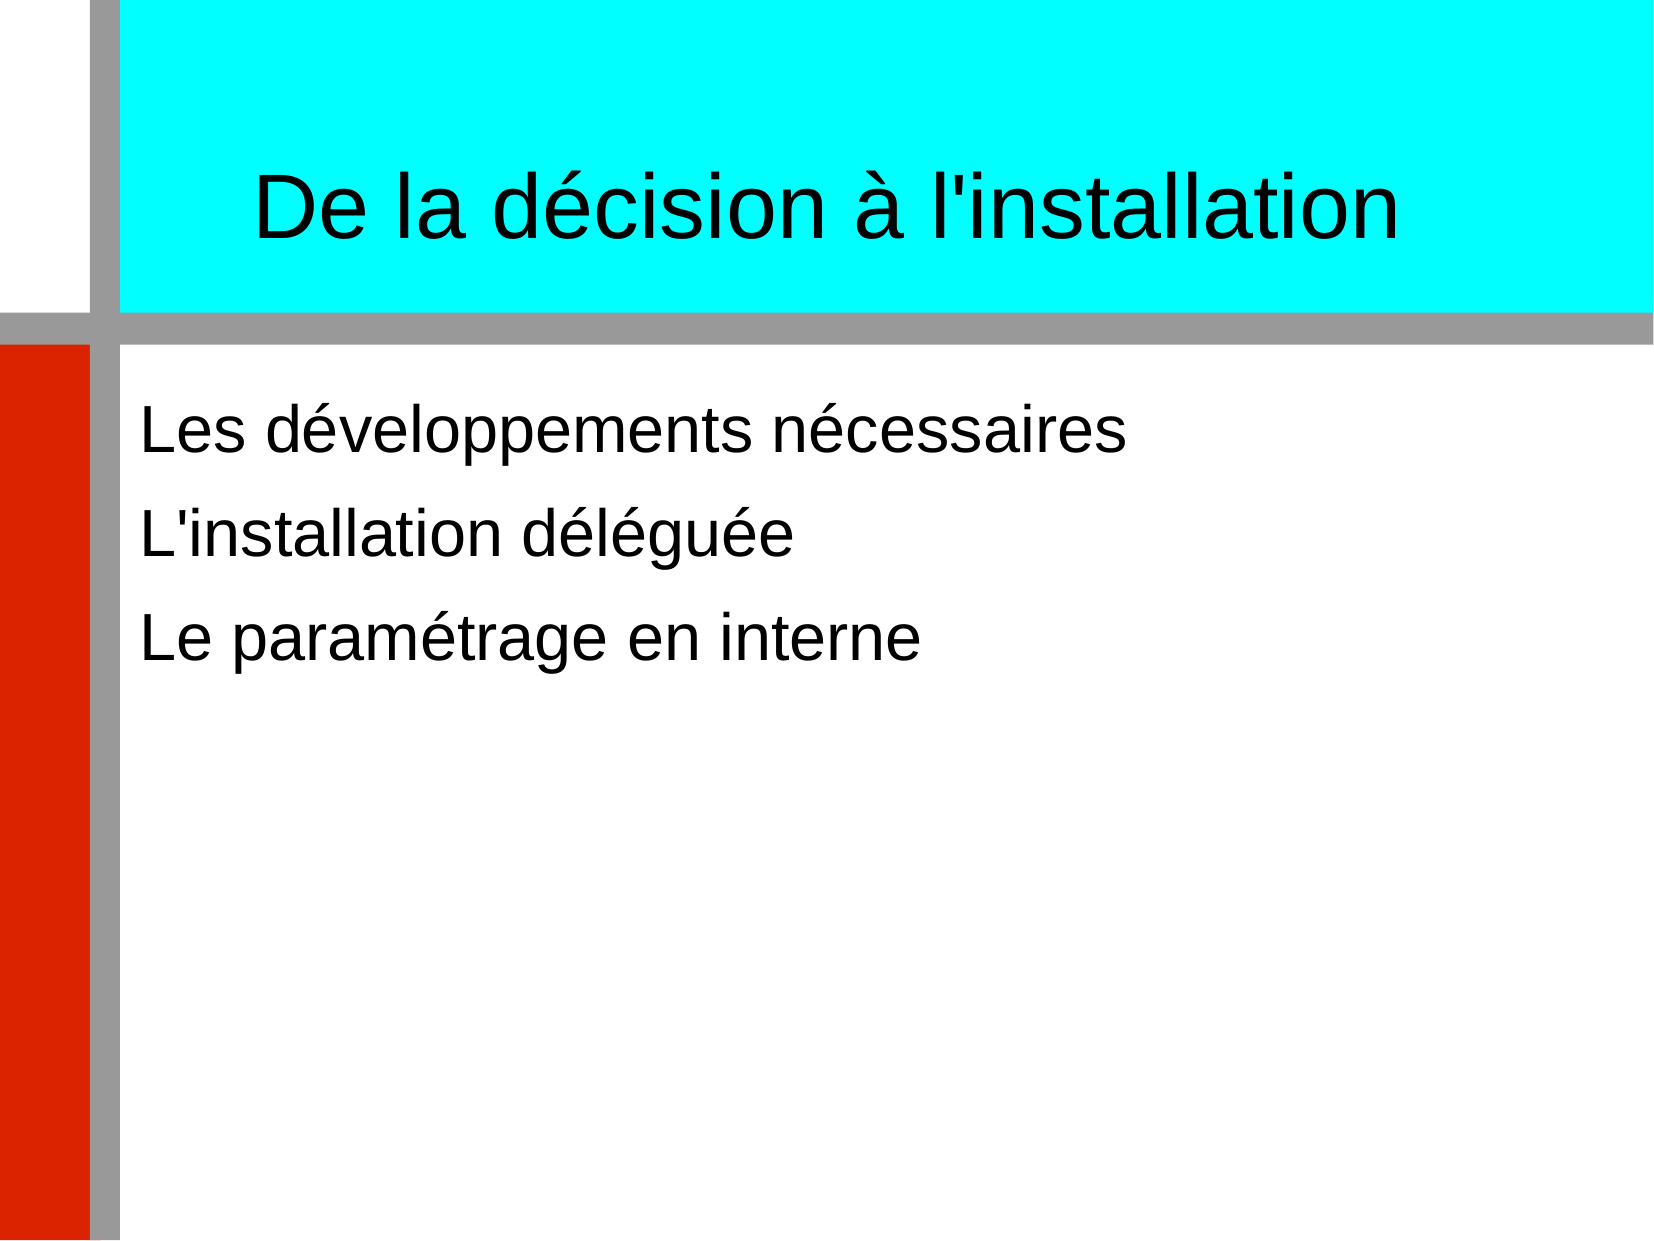

# De la décision à l'installation
Les développements nécessaires
L'installation déléguée
Le paramétrage en interne